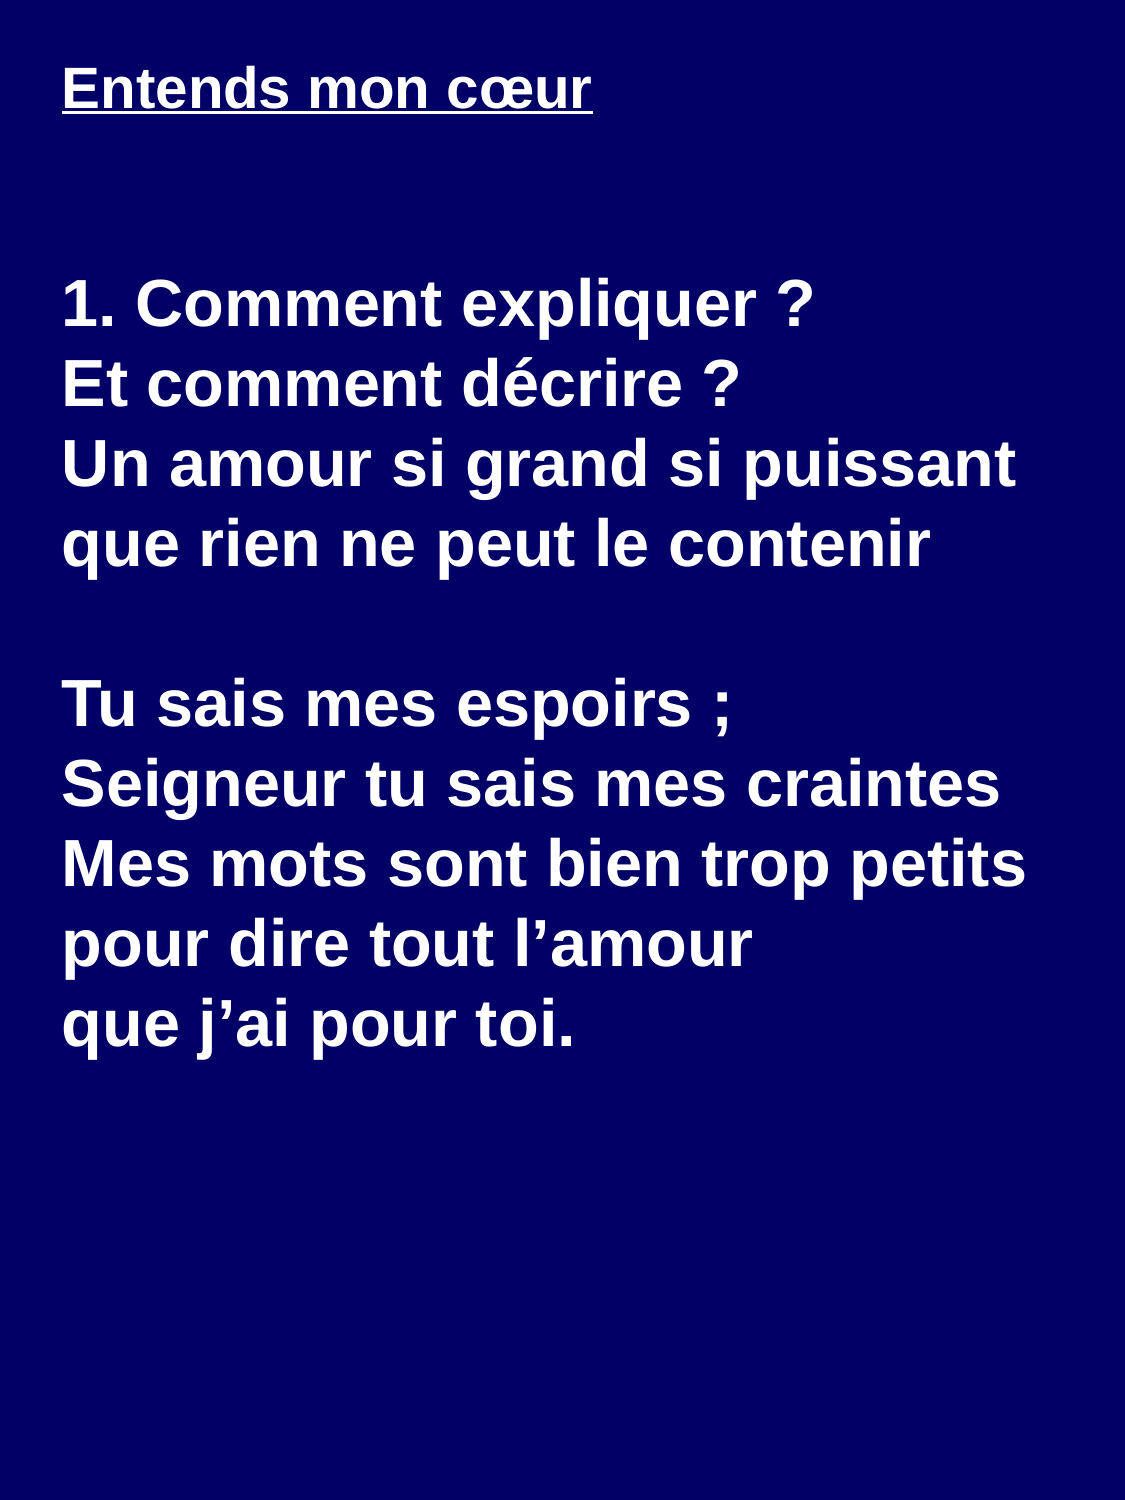

Entends mon cœur
1. Comment expliquer ?
Et comment décrire ?
Un amour si grand si puissant
que rien ne peut le contenir
Tu sais mes espoirs ;
Seigneur tu sais mes craintes
Mes mots sont bien trop petits
pour dire tout l’amour
que j’ai pour toi.